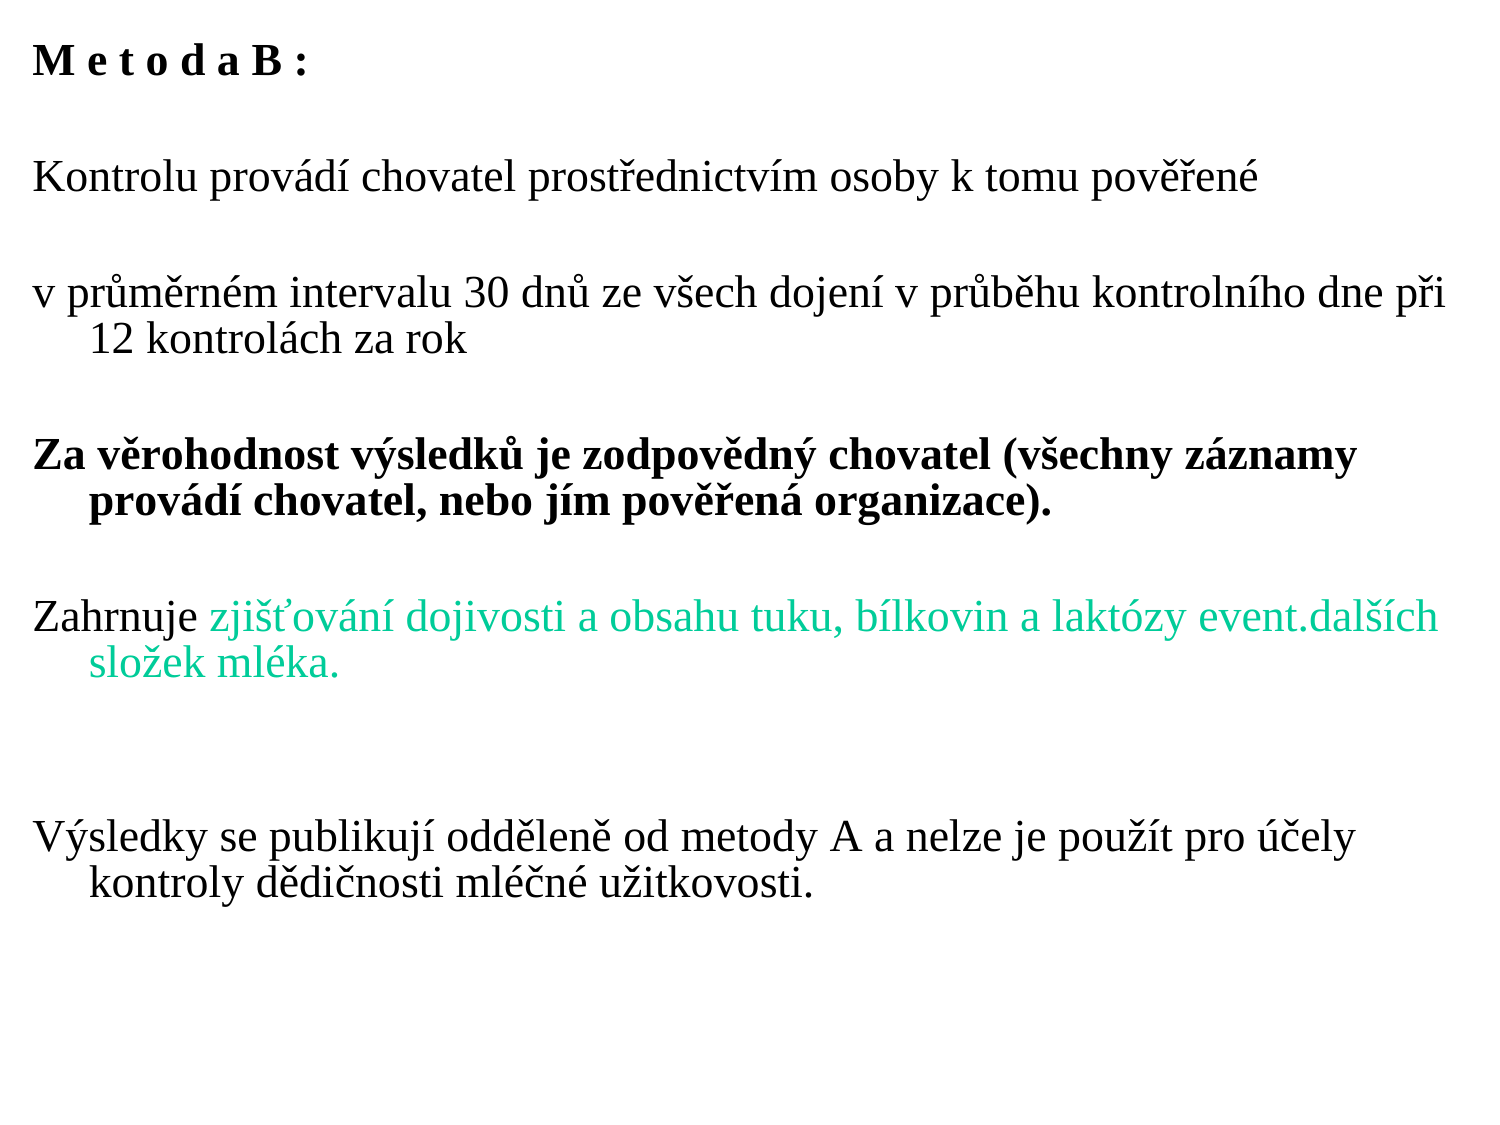

# M e t o d a B :
Kontrolu provádí chovatel prostřednictvím osoby k tomu pověřené
v průměrném intervalu 30 dnů ze všech dojení v průběhu kontrolního dne při 12 kontrolách za rok
Za věrohodnost výsledků je zodpovědný chovatel (všechny záznamy provádí chovatel, nebo jím pověřená organizace).
Zahrnuje zjišťování dojivosti a obsahu tuku, bílkovin a laktózy event.dalších složek mléka.
Výsledky se publikují odděleně od metody A a nelze je použít pro účely kontroly dědičnosti mléčné užitkovosti.